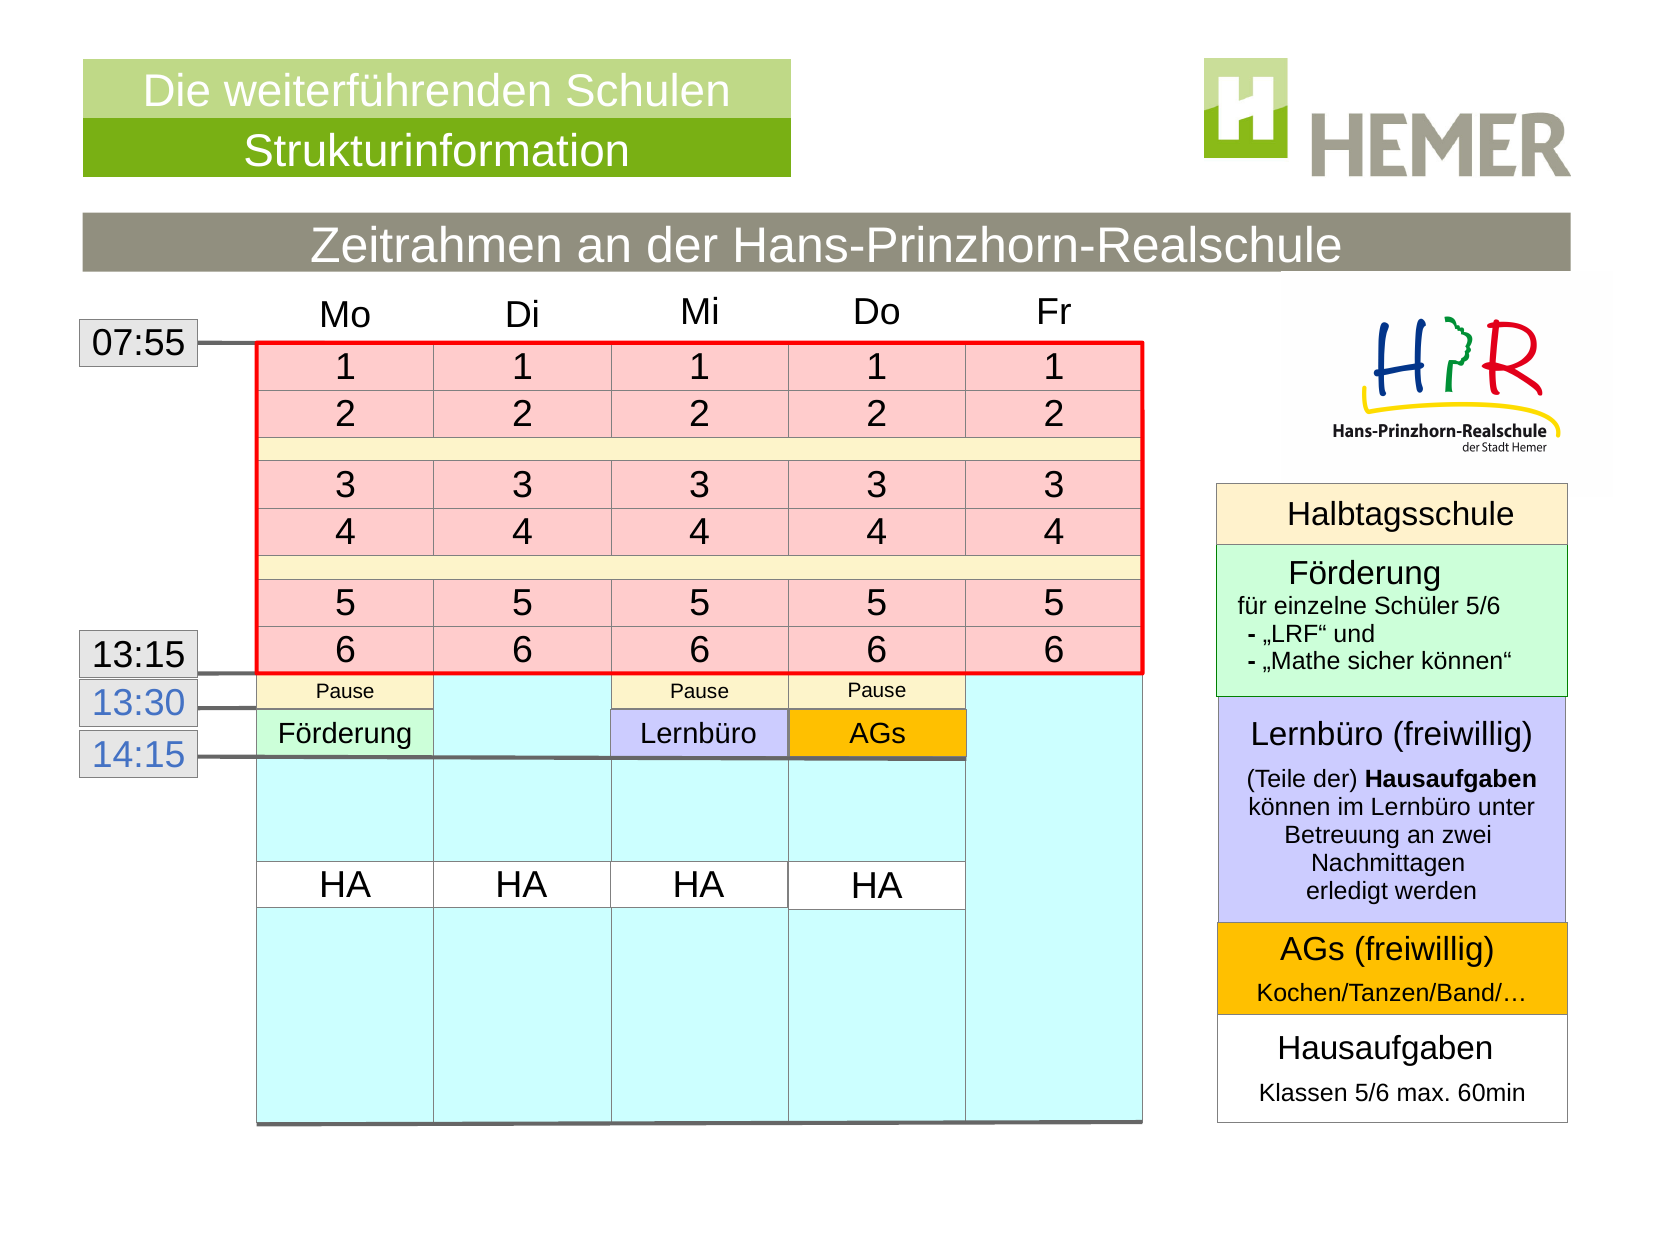

# Zeitrahmen an der Hans-Prinzhorn-Realschule
Mi
Do
Fr
Mo
Di
07:55
1
1
1
1
1
2
2
2
2
2
3
3
3
3
3
 Halbtagsschule
4
4
4
4
4
Förderung
für einzelne Schüler 5/6
 - „LRF“ und
 - „Mathe sicher können“
5
5
5
5
5
6
6
6
6
6
13:15
Pause
Pause
Pause
13:30
Lernbüro (freiwillig)
(Teile der) Hausaufgaben
können im Lernbüro unter
Betreuung an zwei
Nachmittagen
erledigt werden
AGs
Förderung
Lernbüro
14:15
HA
HA
HA
HA
AGs (freiwillig)
Kochen/Tanzen/Band/…
 Hausaufgaben
Klassen 5/6 max. 60min